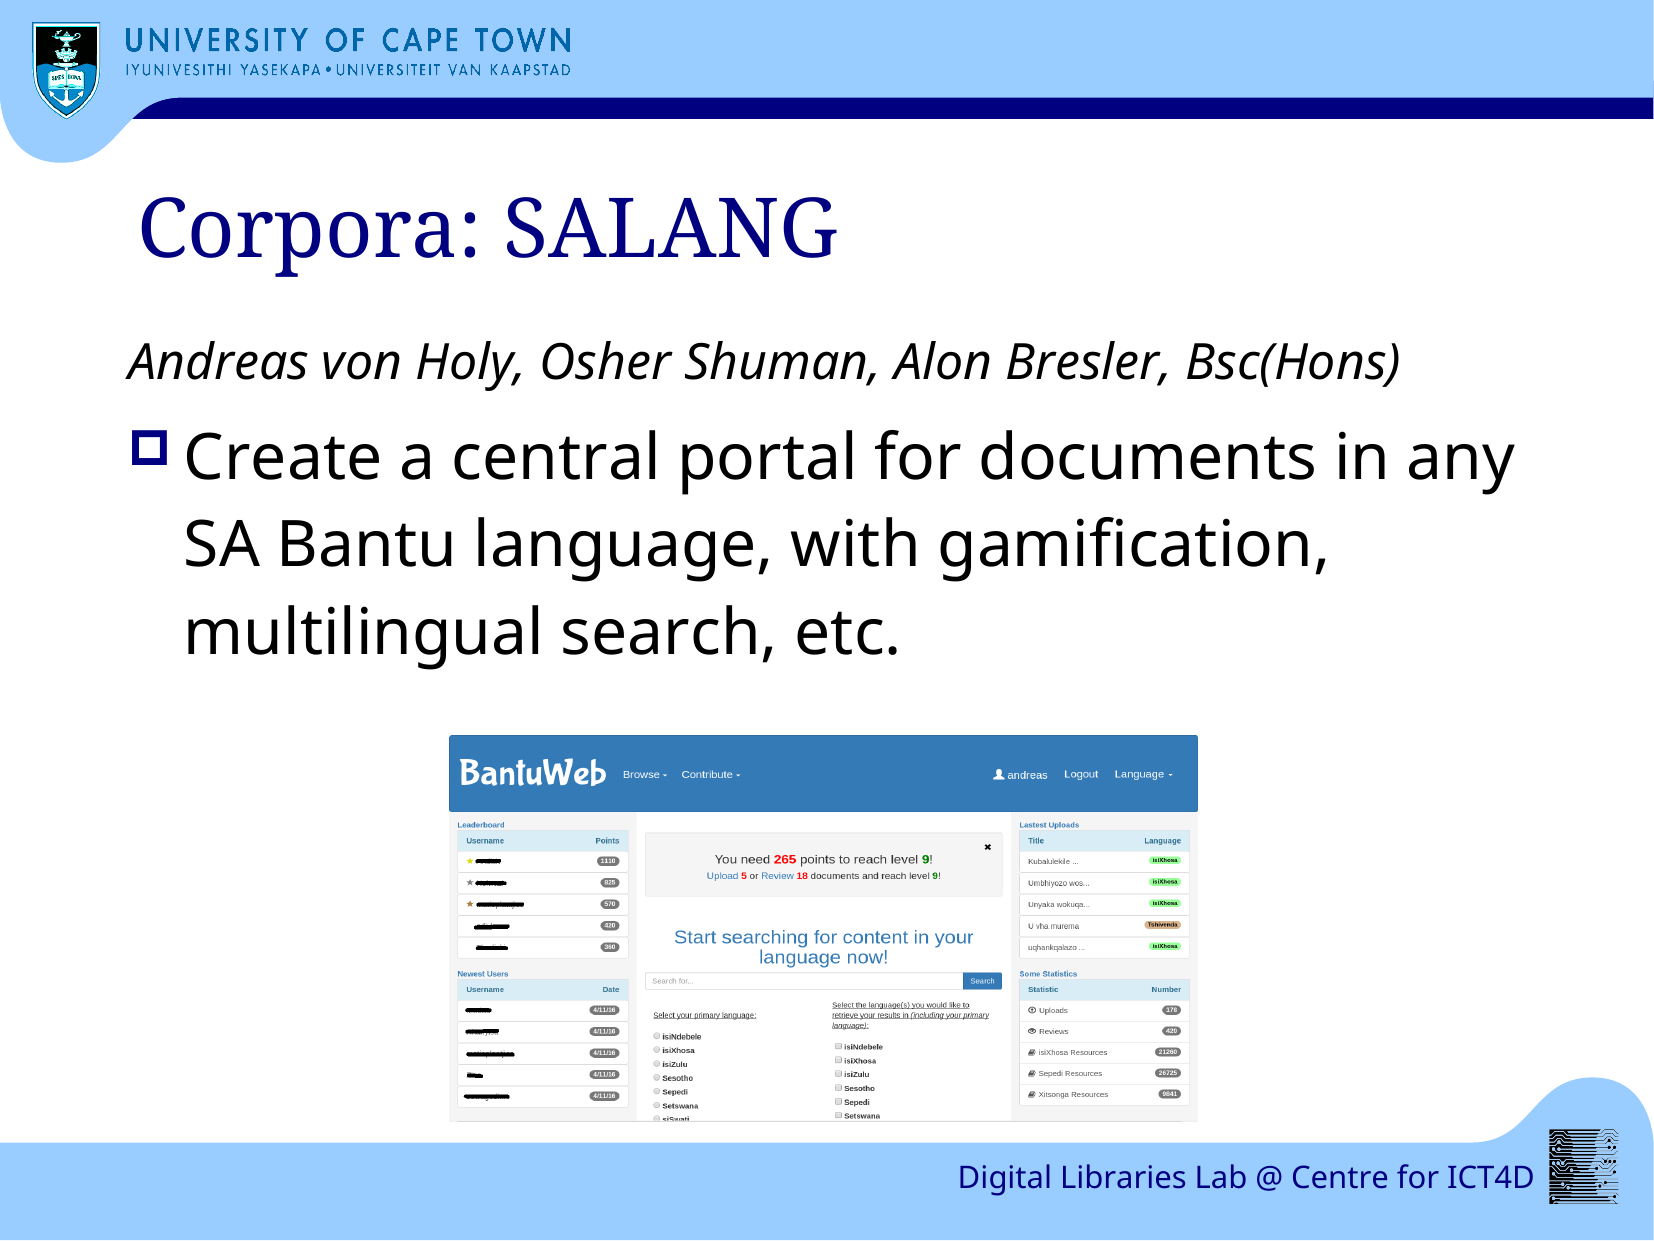

# Corpora: SALANG
Andreas von Holy, Osher Shuman, Alon Bresler, Bsc(Hons)
Create a central portal for documents in any SA Bantu language, with gamification, multilingual search, etc.